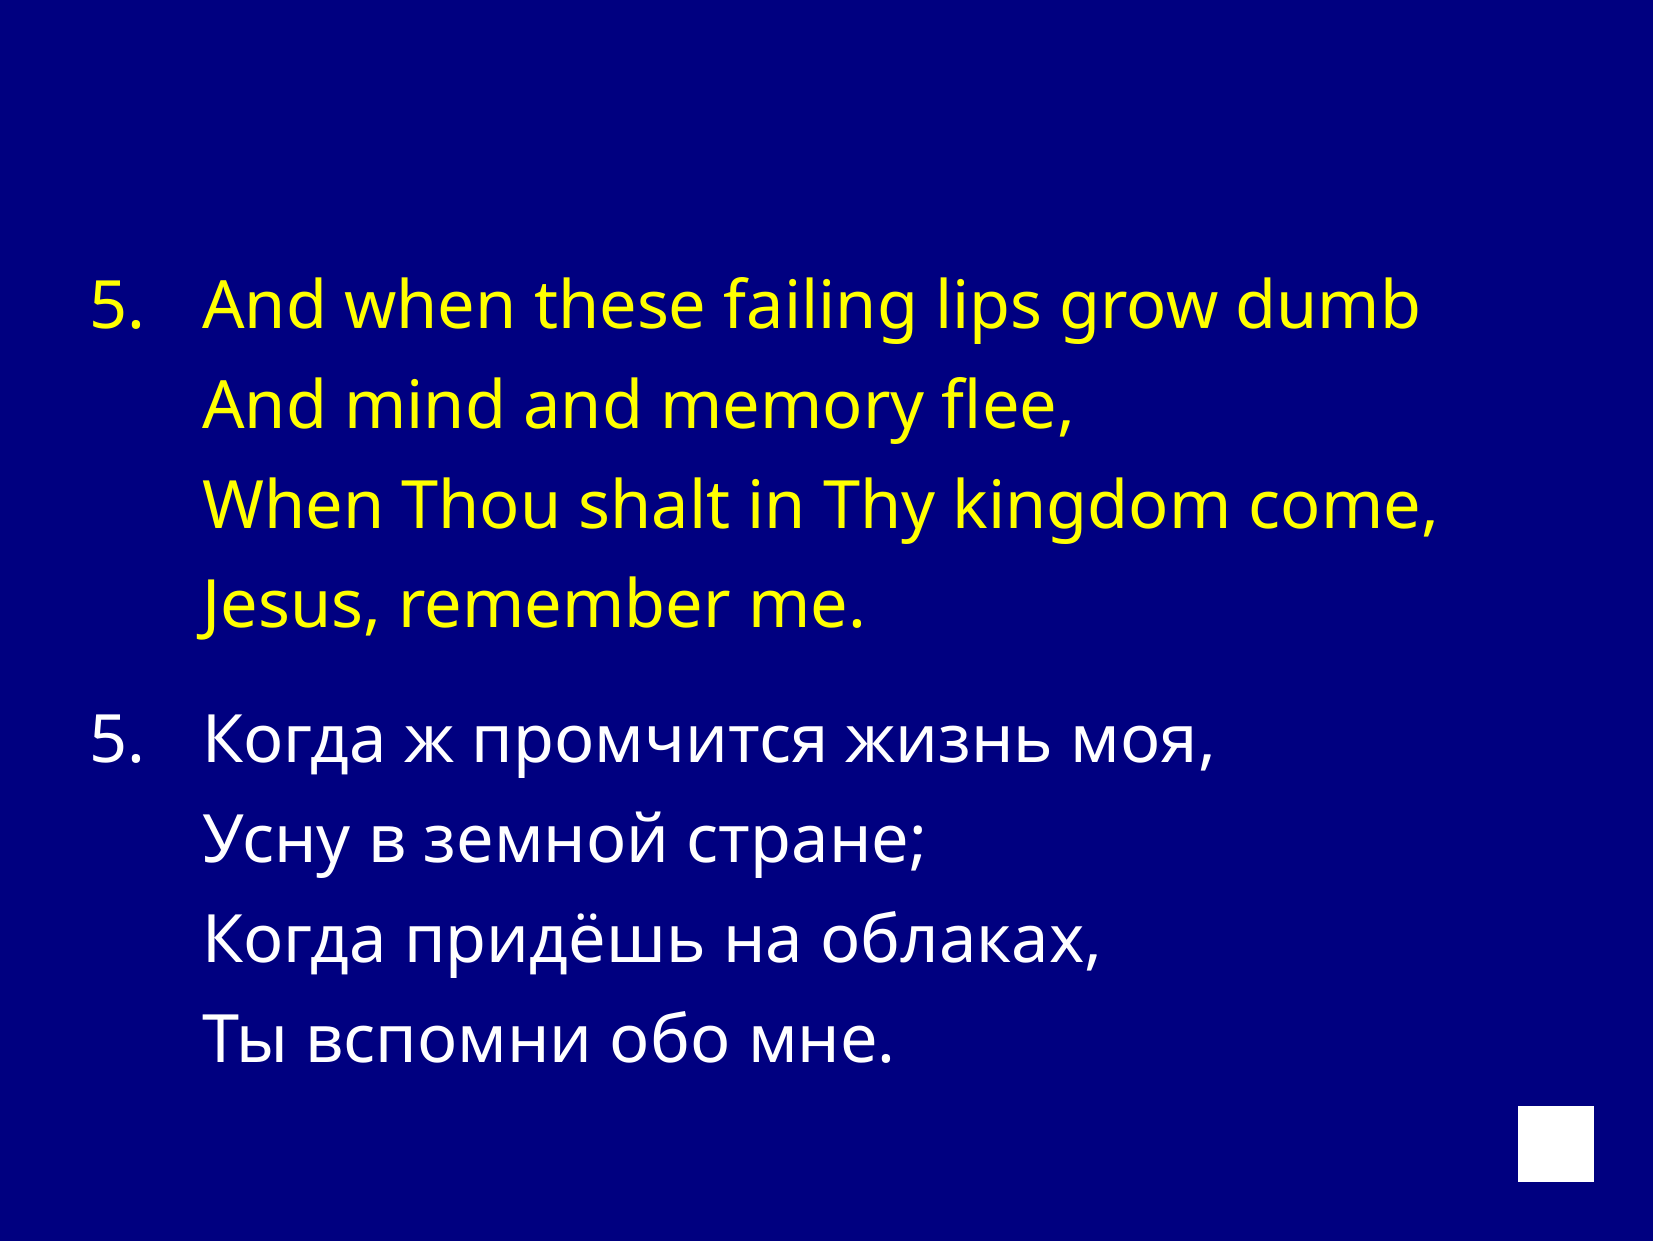

5.	And when these failing lips grow dumb
	And mind and memory flee,
	When Thou shalt in Thy kingdom come,
	Jesus, remember me.
5.	Когда ж промчится жизнь моя,
	Усну в земной стране;
	Когда придёшь на облаках,
	Ты вспомни обо мне.